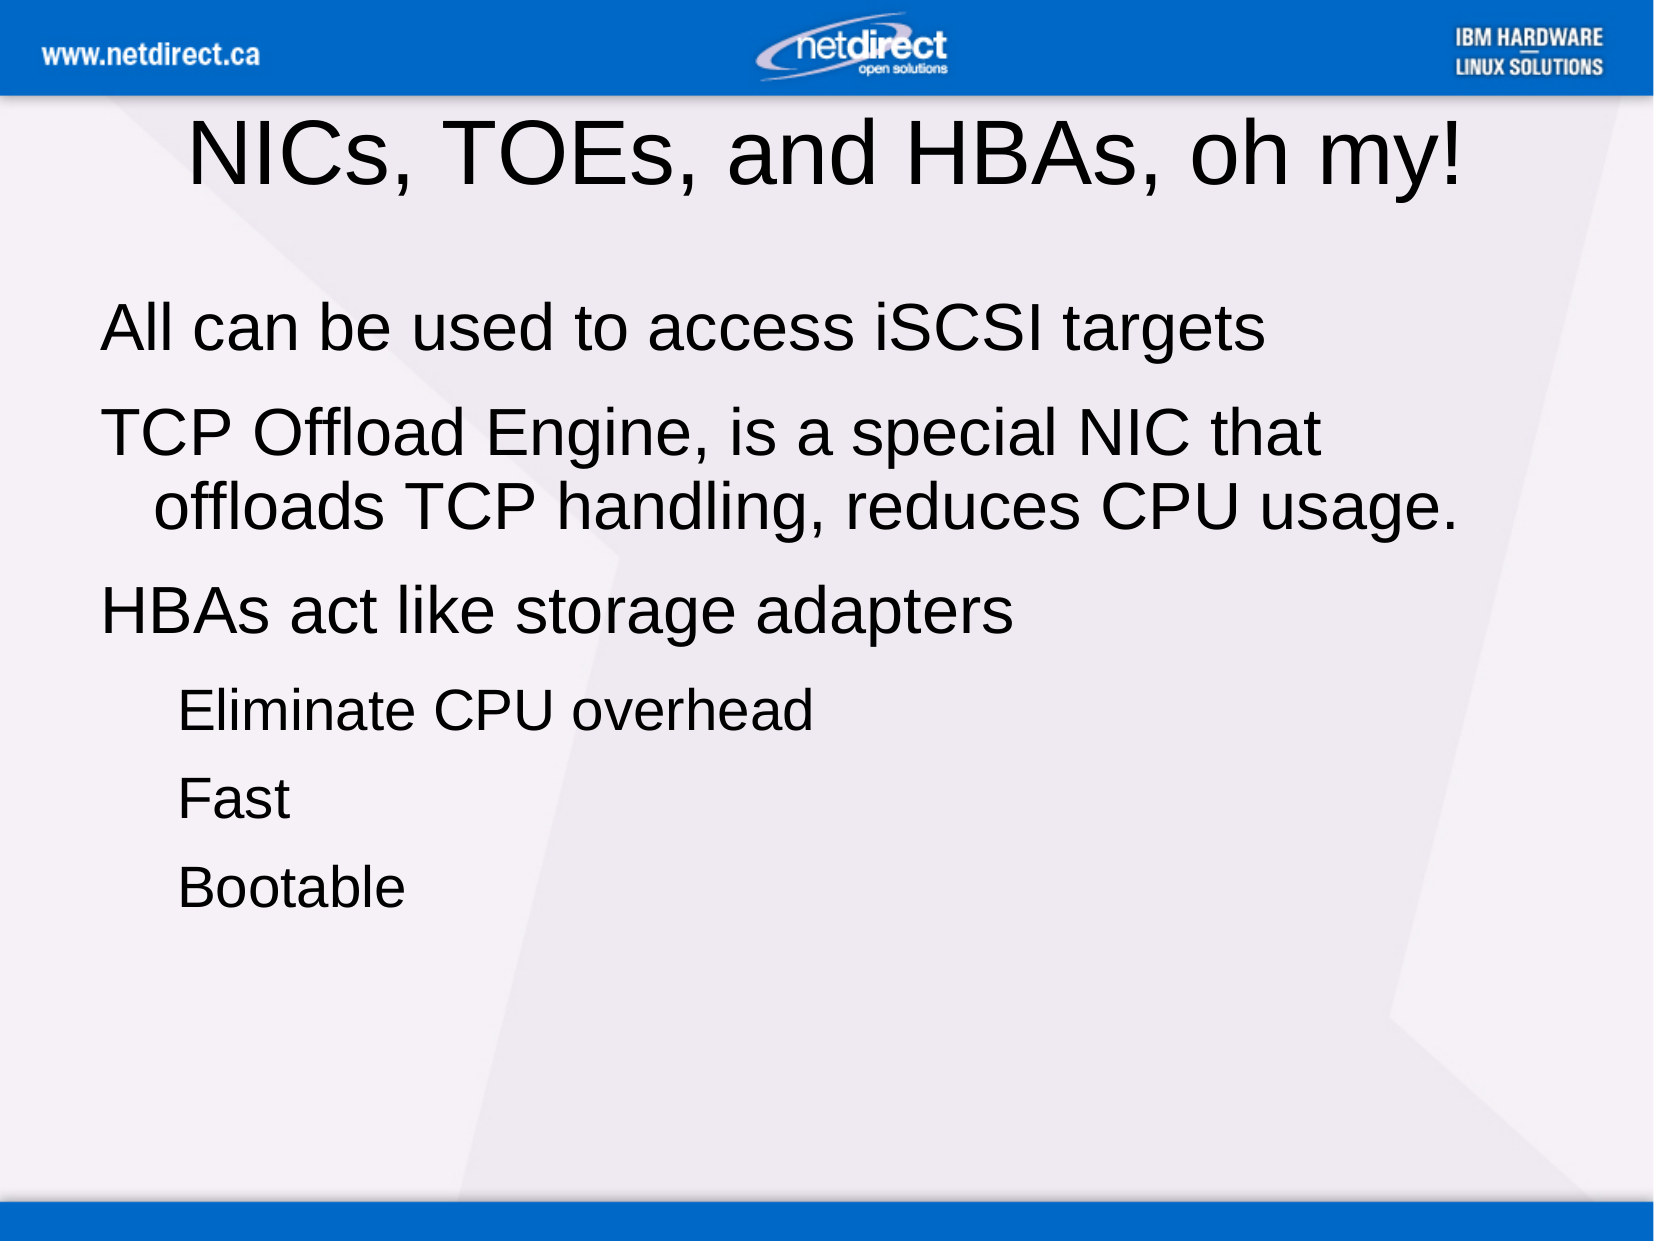

# NICs, TOEs, and HBAs, oh my!
All can be used to access iSCSI targets
TCP Offload Engine, is a special NIC that offloads TCP handling, reduces CPU usage.
HBAs act like storage adapters
Eliminate CPU overhead
Fast
Bootable